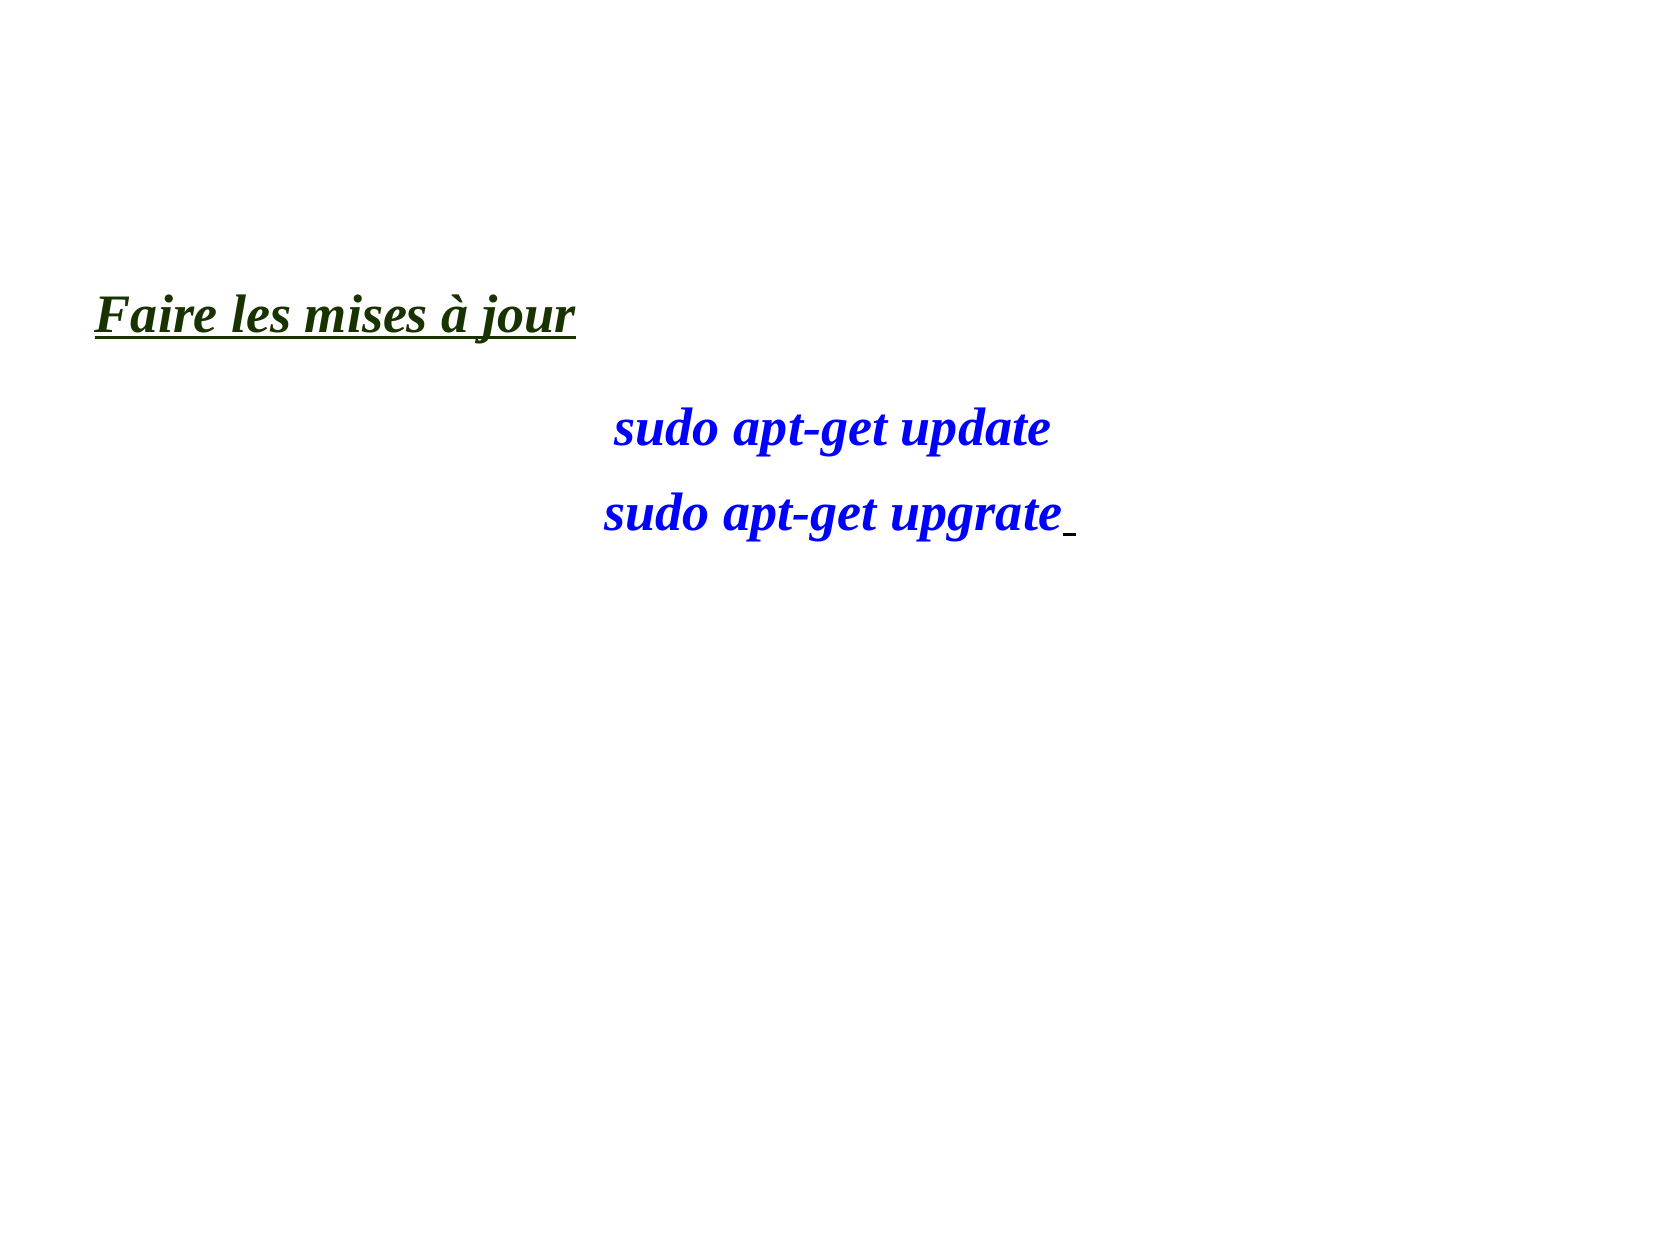

# Faire les mises à jour
sudo apt-get update
sudo apt-get upgrate